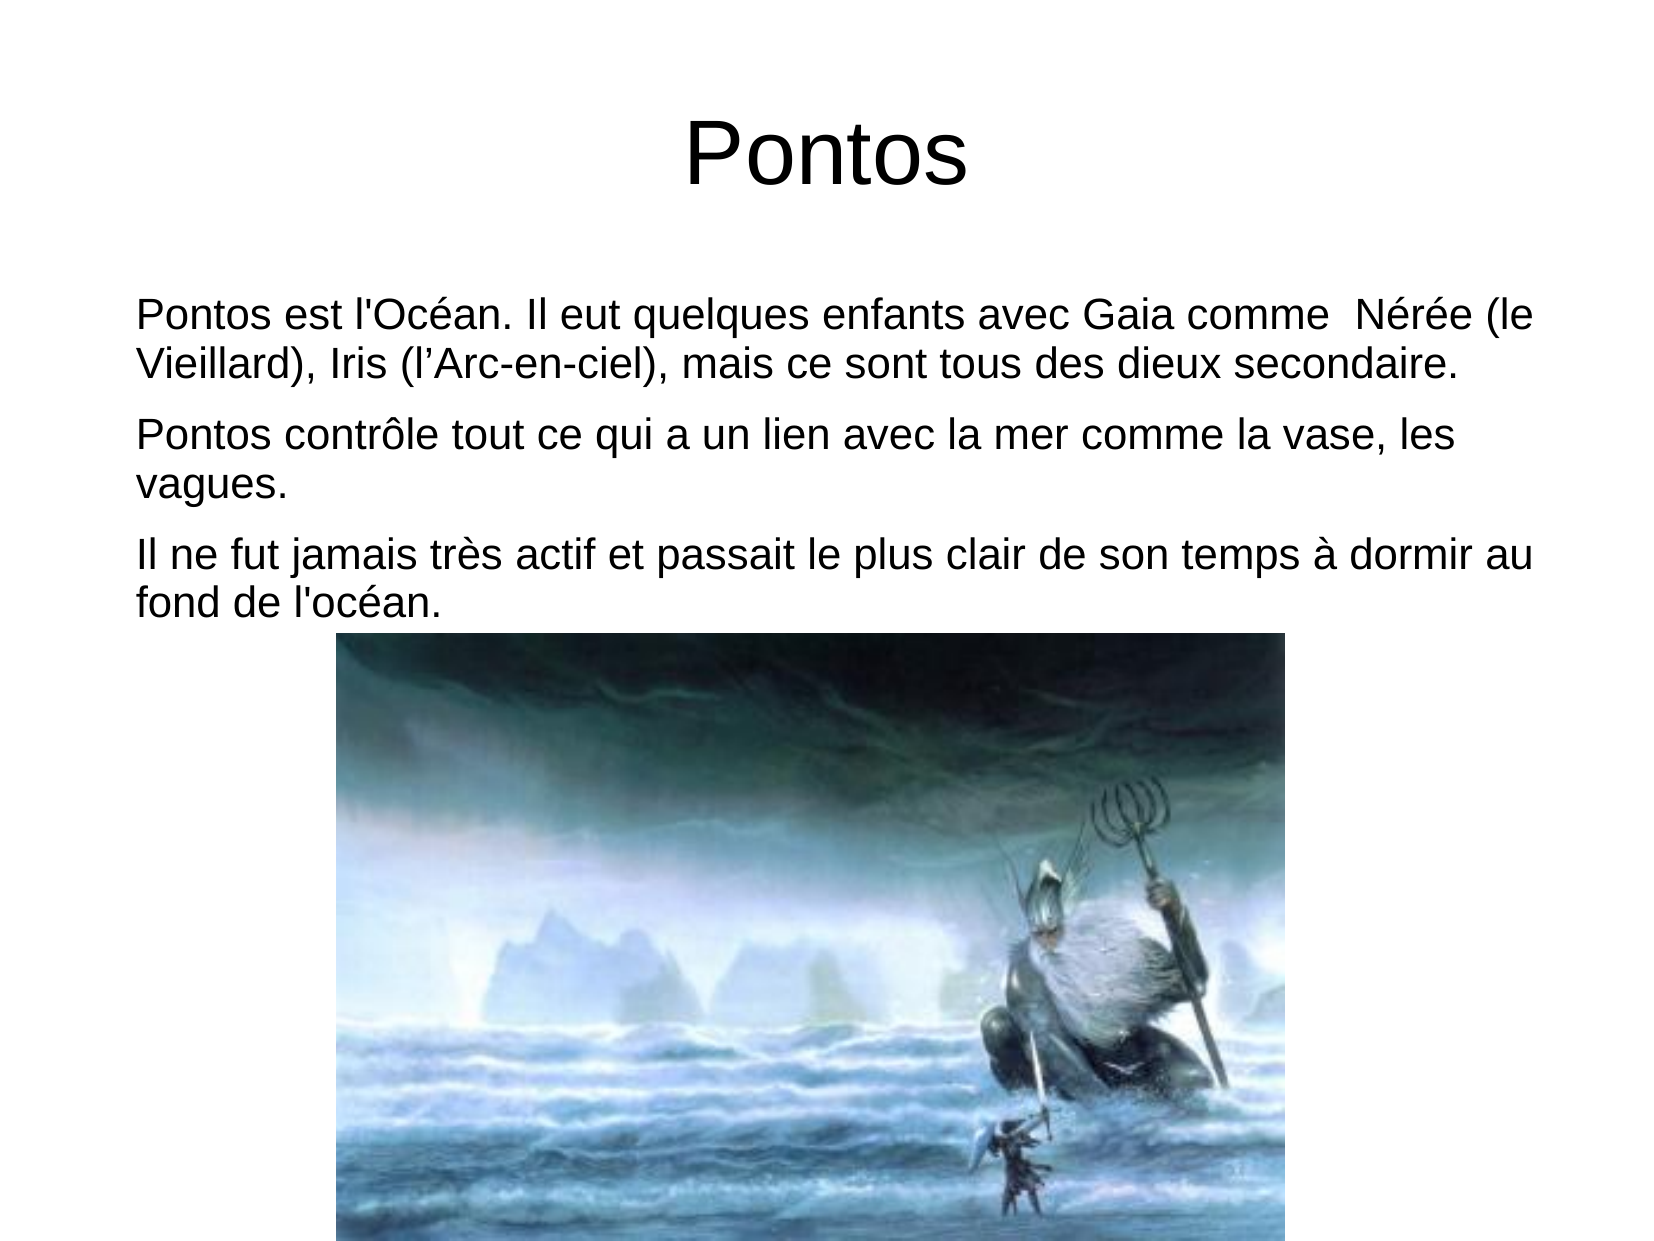

# Pontos
Pontos est l'Océan. Il eut quelques enfants avec Gaia comme Nérée (le Vieillard), Iris (l’Arc-en-ciel), mais ce sont tous des dieux secondaire.
Pontos contrôle tout ce qui a un lien avec la mer comme la vase, les vagues.
Il ne fut jamais très actif et passait le plus clair de son temps à dormir au fond de l'océan.